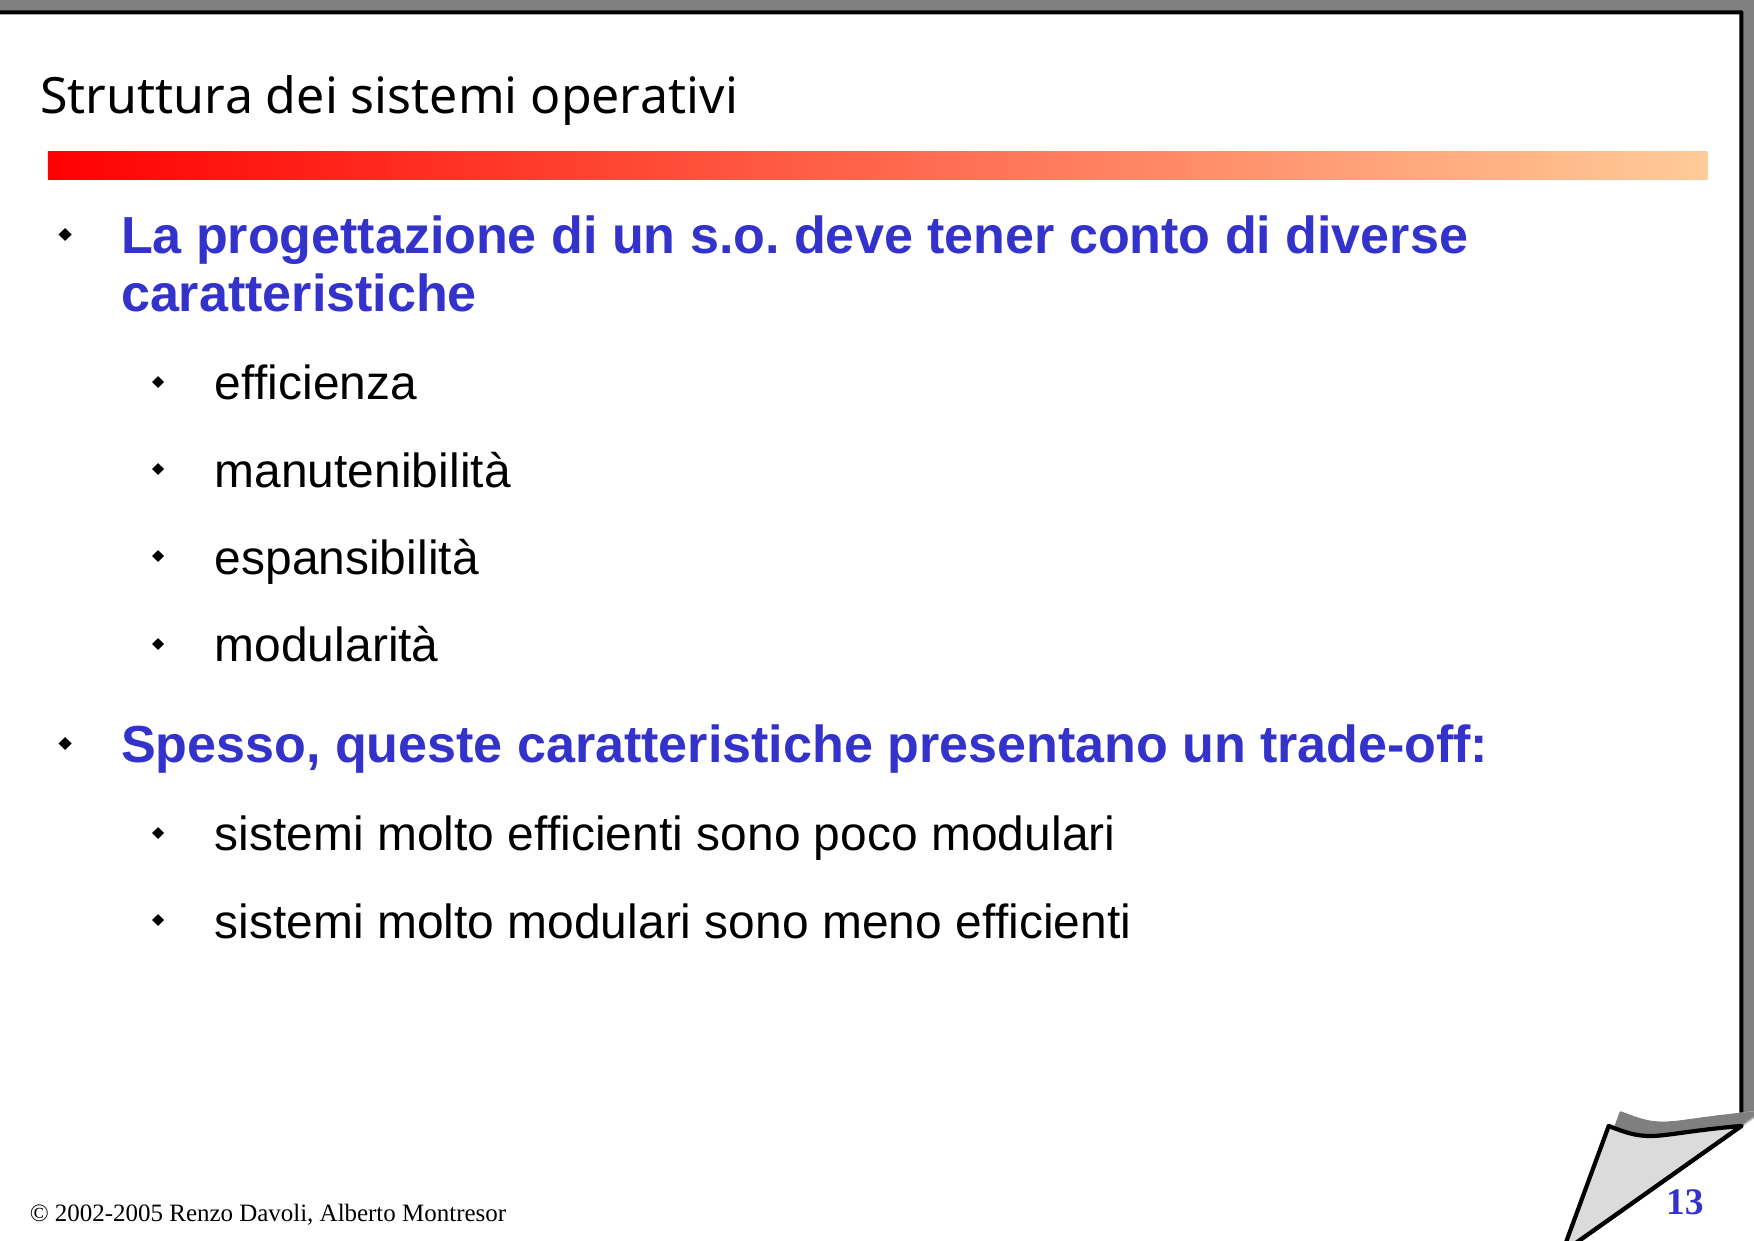

# Struttura dei sistemi operativi
La progettazione di un s.o. deve tener conto di diverse caratteristiche
efficienza
manutenibilità
espansibilità
modularità
Spesso, queste caratteristiche presentano un trade-off:
sistemi molto efficienti sono poco modulari
sistemi molto modulari sono meno efficienti